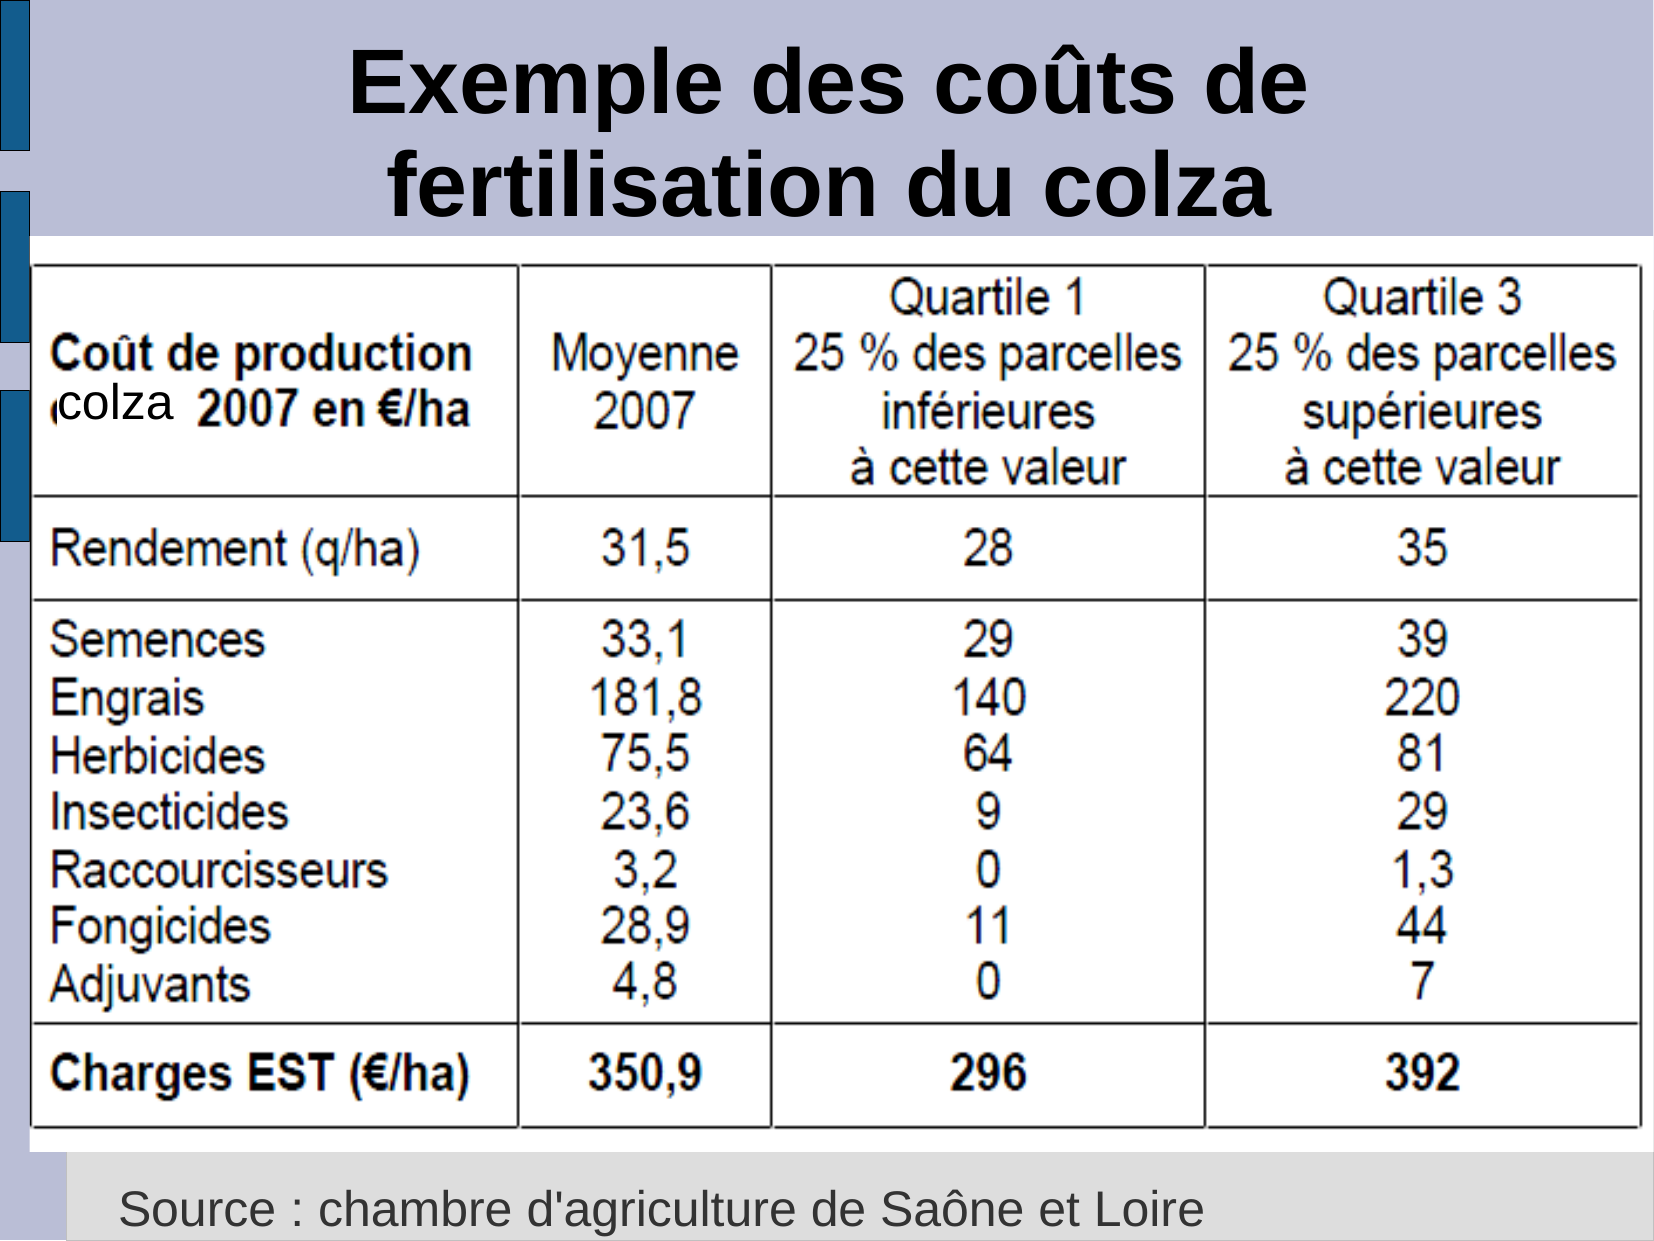

# Exemple des coûts de fertilisation du colza
colza
Source : chambre d'agriculture de Saône et Loire